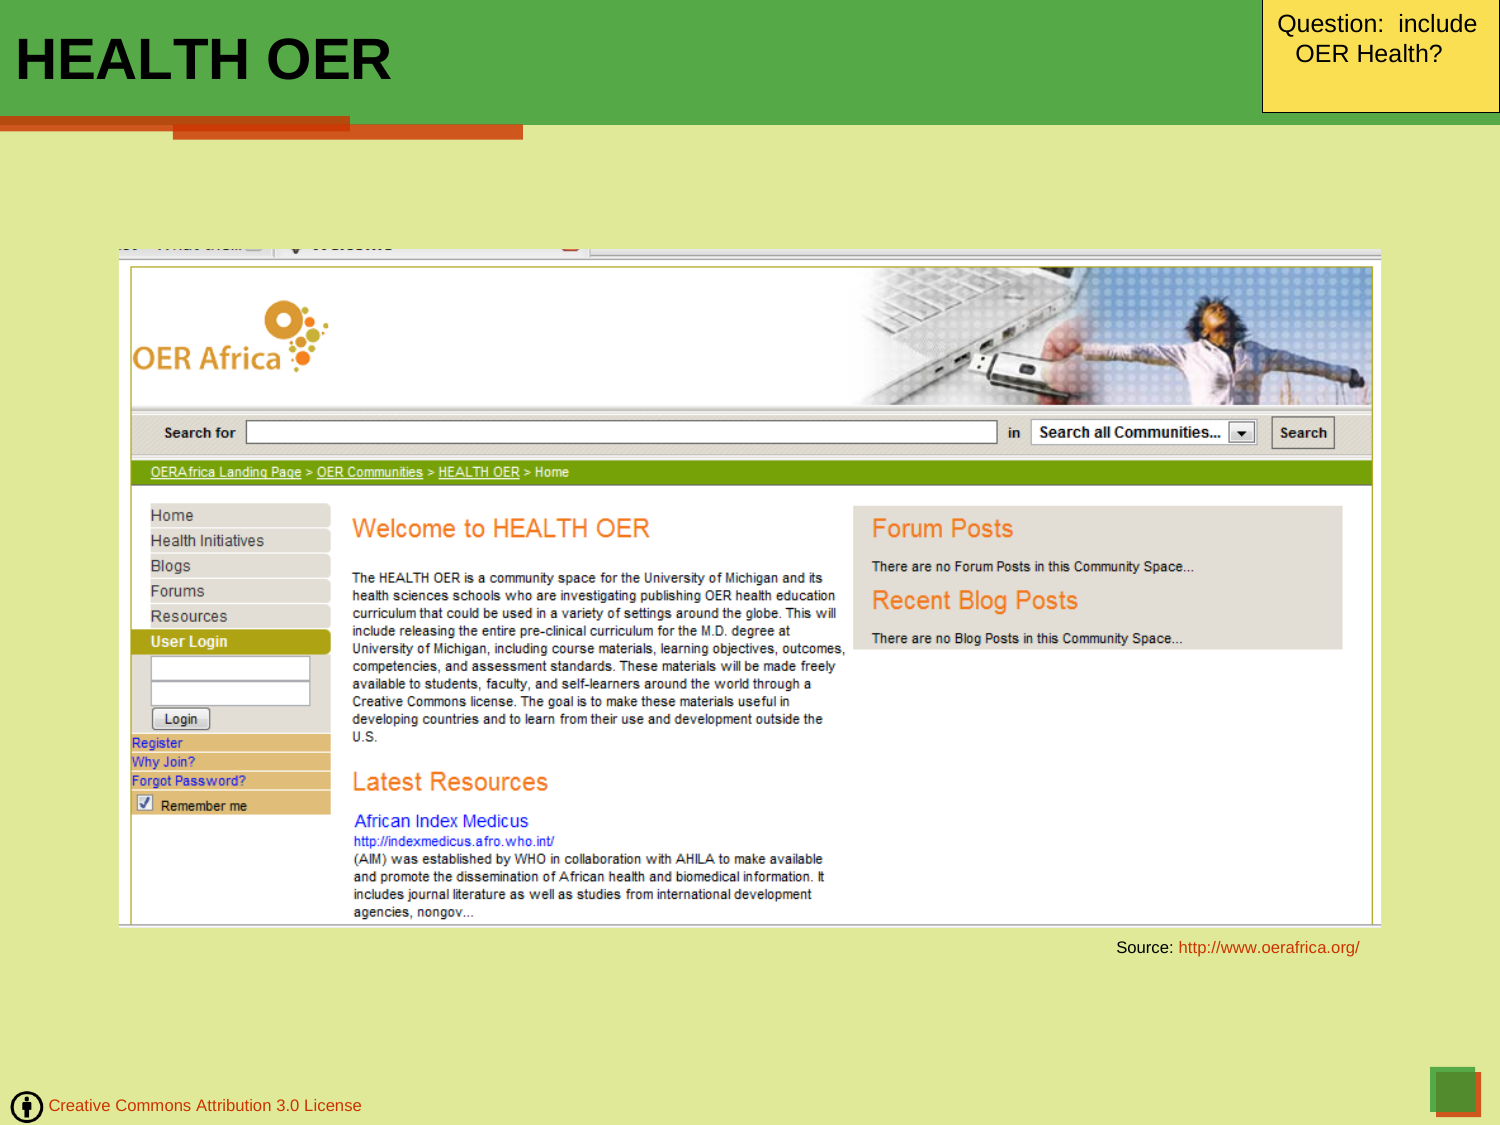

Question: include OER Health?
# HEALTH OER
Source: http://www.oerafrica.org/